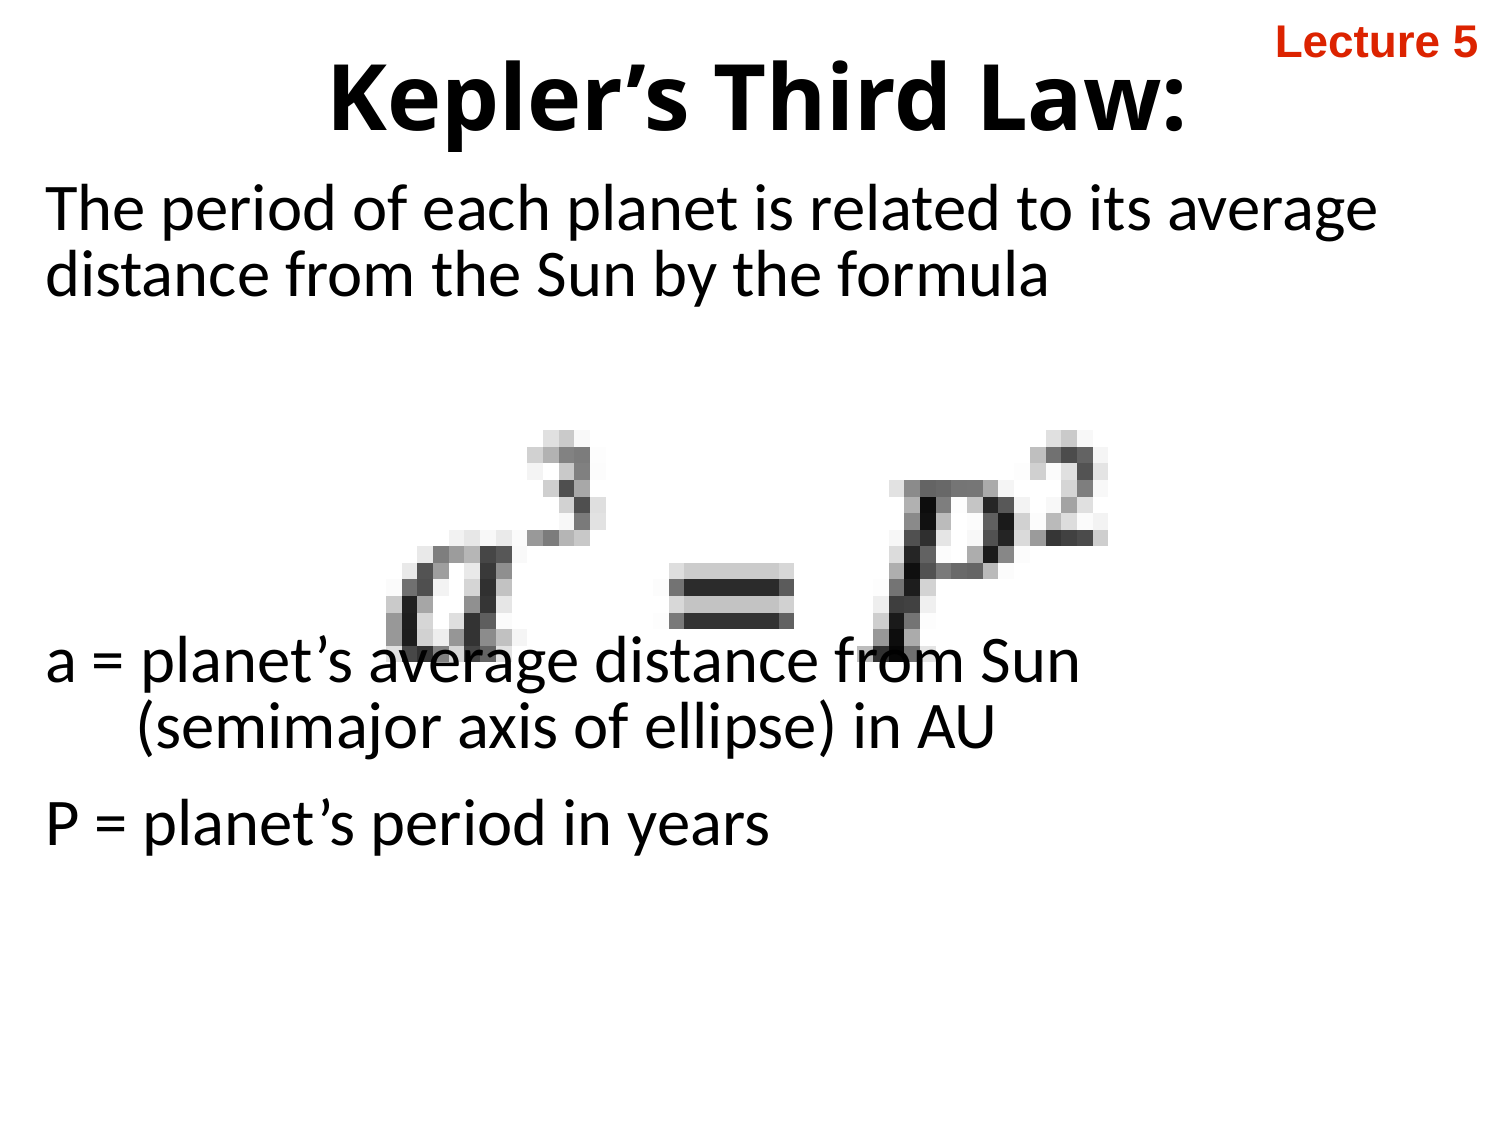

Lecture 5
# Kepler’s Third Law:
The period of each planet is related to its average distance from the Sun by the formula
a = planet’s average distance from Sun
 (semimajor axis of ellipse) in AU
P = planet’s period in years